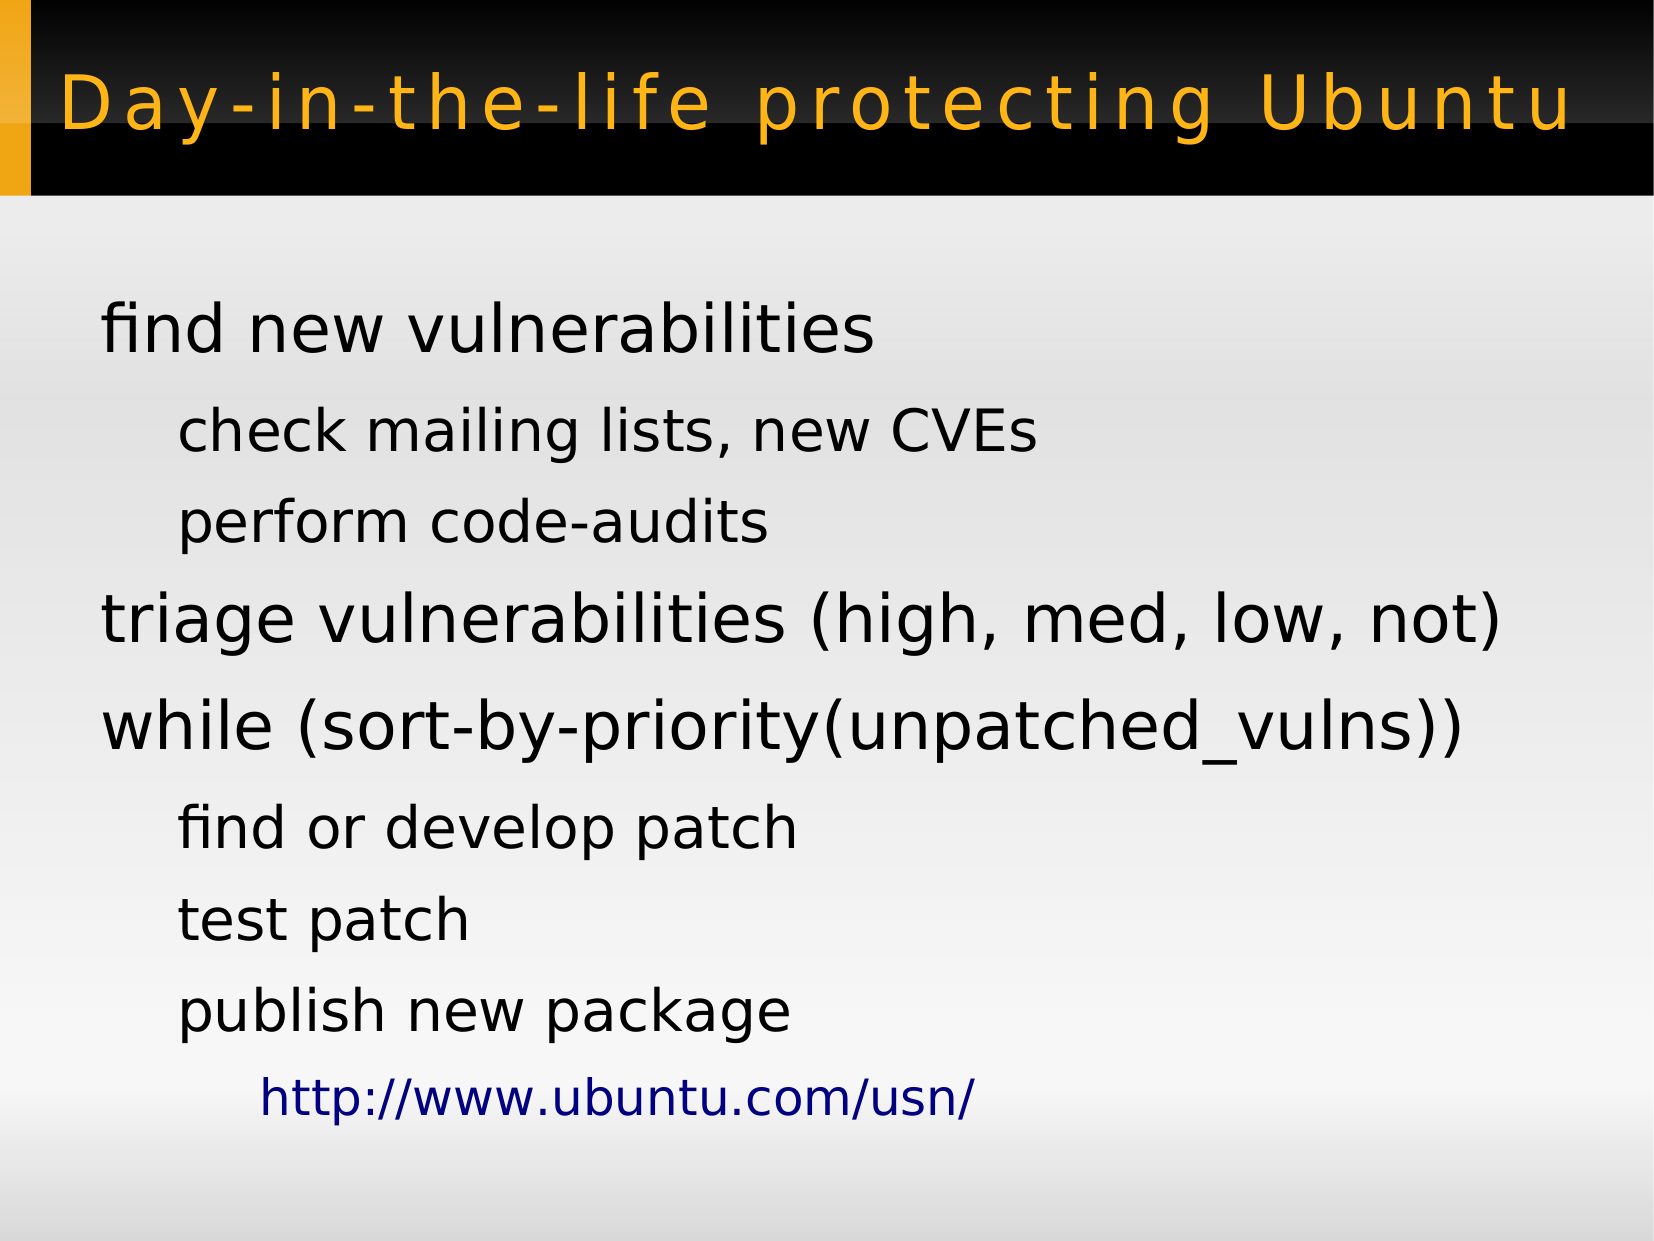

# Day-in-the-life protecting Ubuntu
find new vulnerabilities
check mailing lists, new CVEs
perform code-audits
triage vulnerabilities (high, med, low, not)
while (sort-by-priority(unpatched_vulns))
find or develop patch
test patch
publish new package
http://www.ubuntu.com/usn/